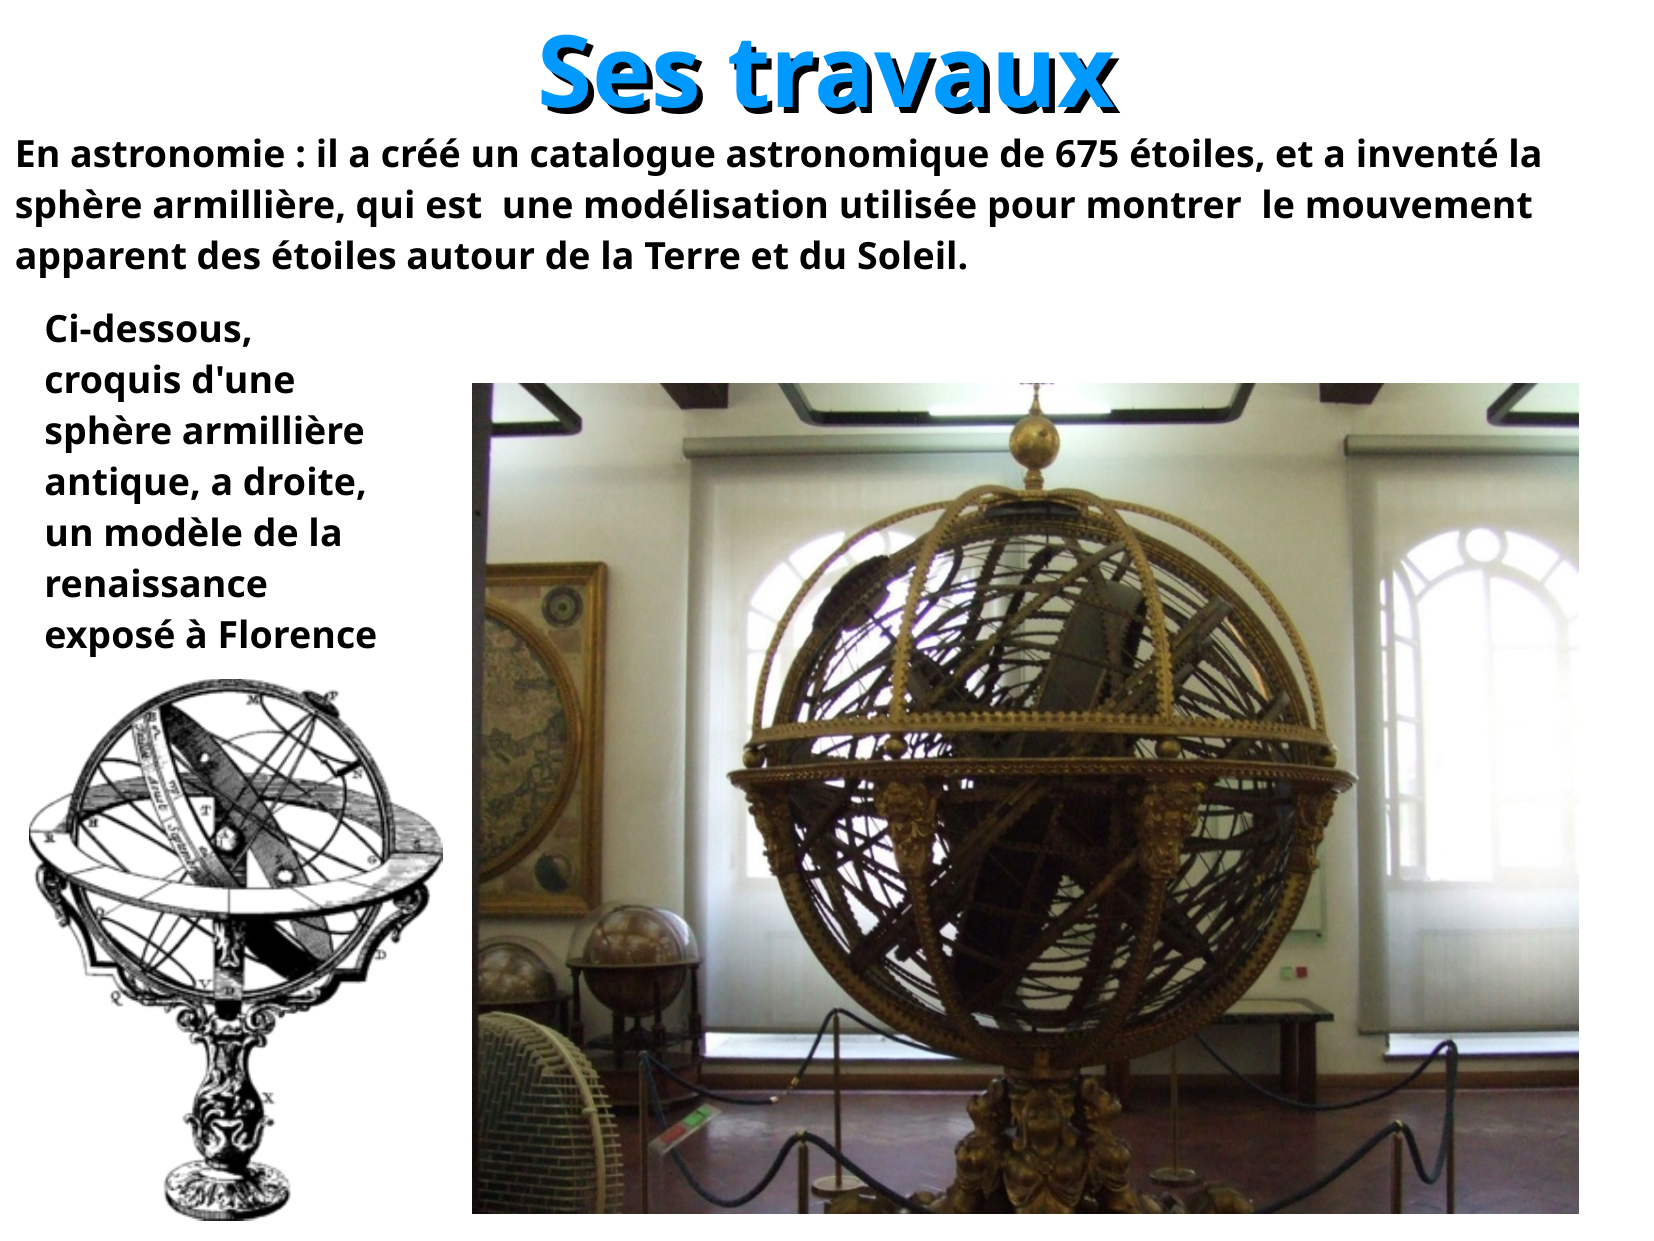

Ses travaux
En astronomie : il a créé un catalogue astronomique de 675 étoiles, et a inventé la sphère armillière, qui est une modélisation utilisée pour montrer le mouvement apparent des étoiles autour de la Terre et du Soleil.
Ci-dessous, croquis d'une sphère armillière antique, a droite, un modèle de la renaissance exposé à Florence